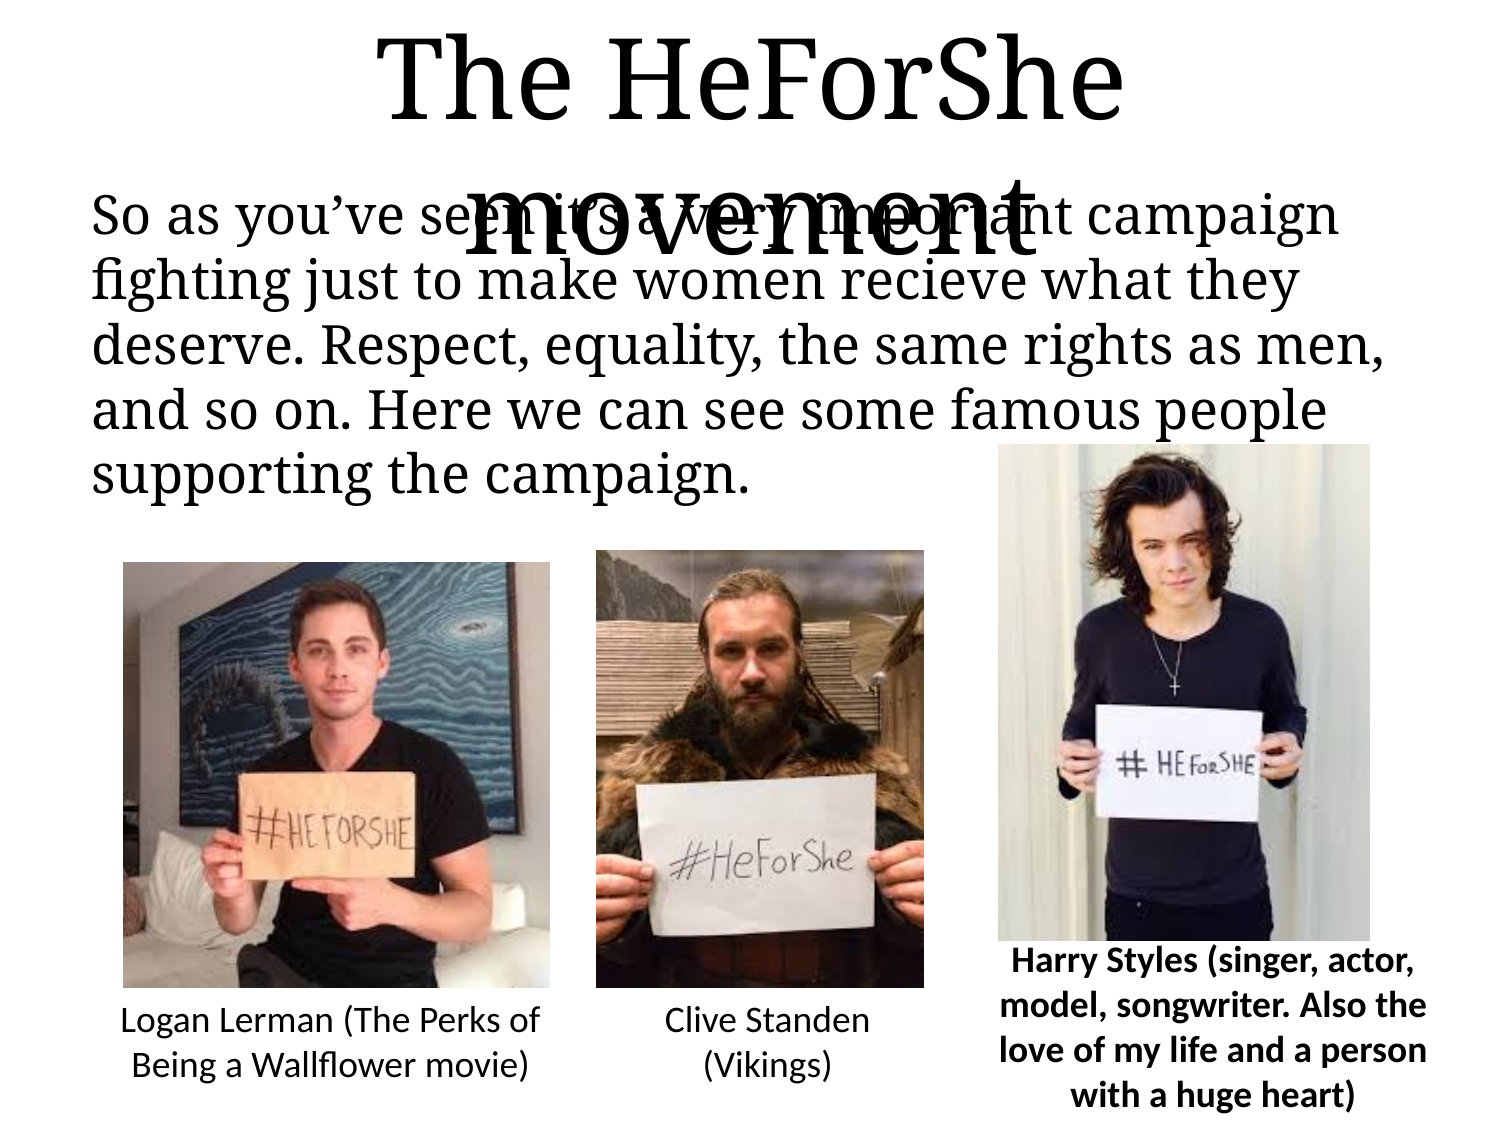

# The HeForShe movement
So as you’ve seen it’s a very important campaign fighting just to make women recieve what they deserve. Respect, equality, the same rights as men, and so on. Here we can see some famous people supporting the campaign.
Harry Styles (singer, actor, model, songwriter. Also the love of my life and a person with a huge heart)
Logan Lerman (The Perks of Being a Wallflower movie)
Clive Standen (Vikings)